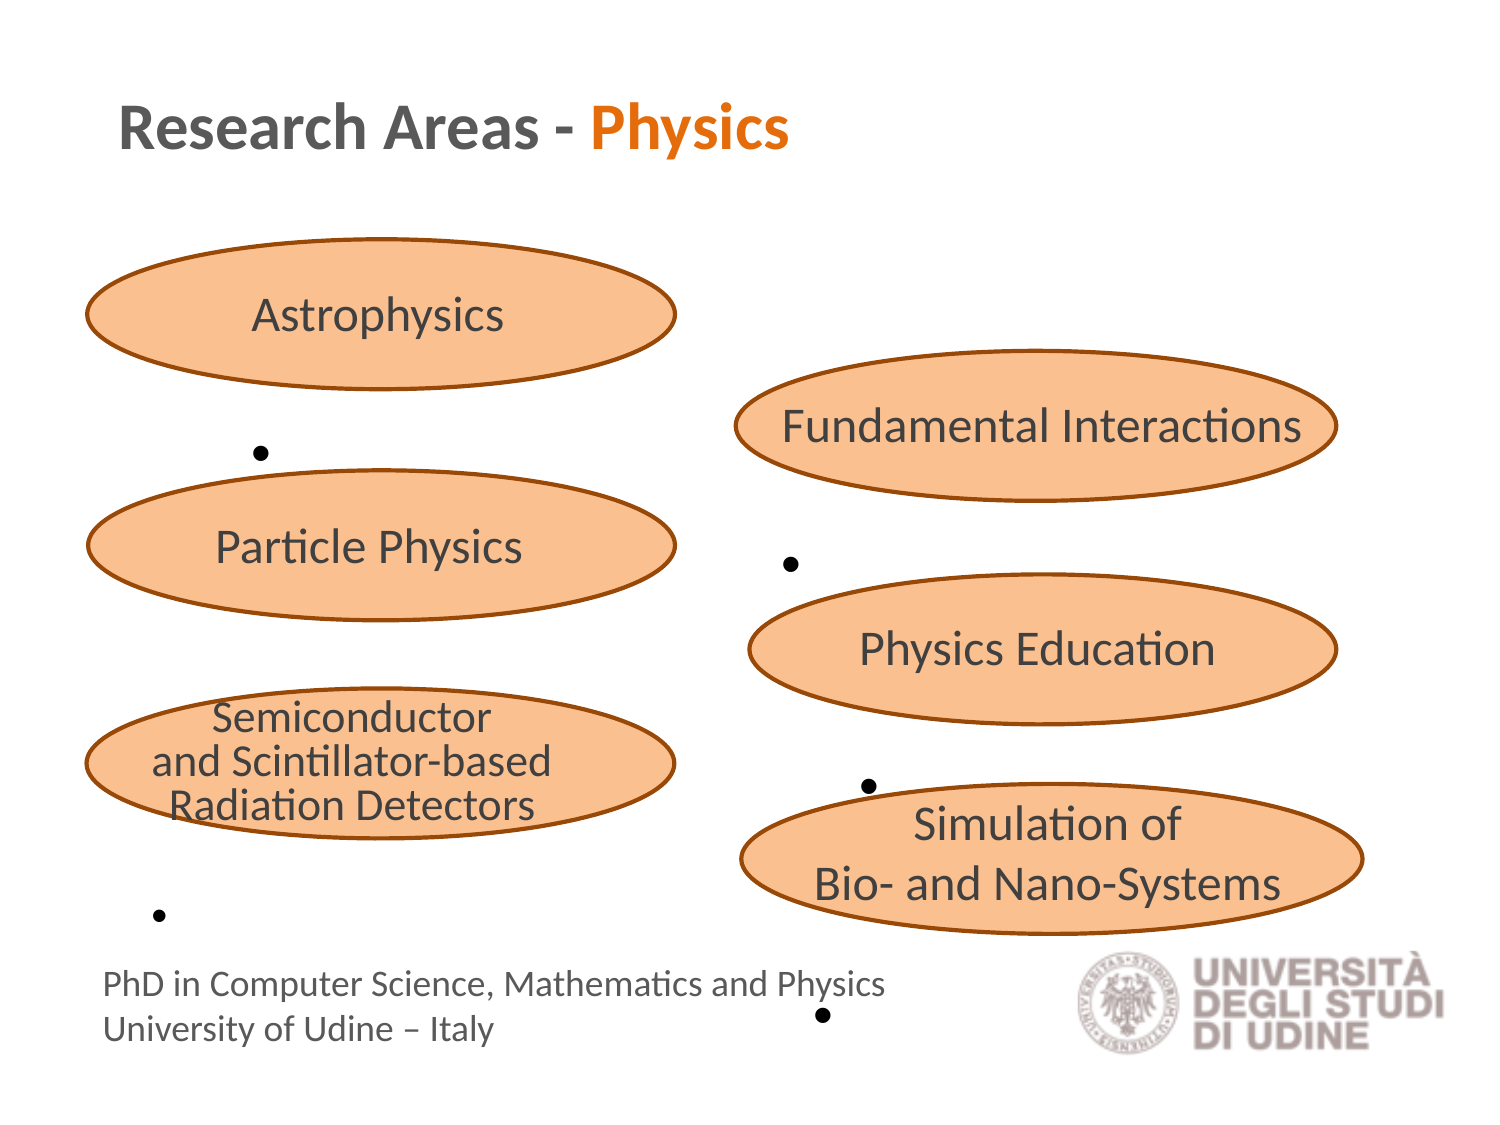

Research Areas - Physics
Astrophysics
Fundamental Interactions
Particle Physics
Physics Education
Semiconductor
and Scintillator-based Radiation Detectors
Simulation of
Bio- and Nano-Systems
# PhD in Computer Science, Mathematics and Physics University of Udine – Italy